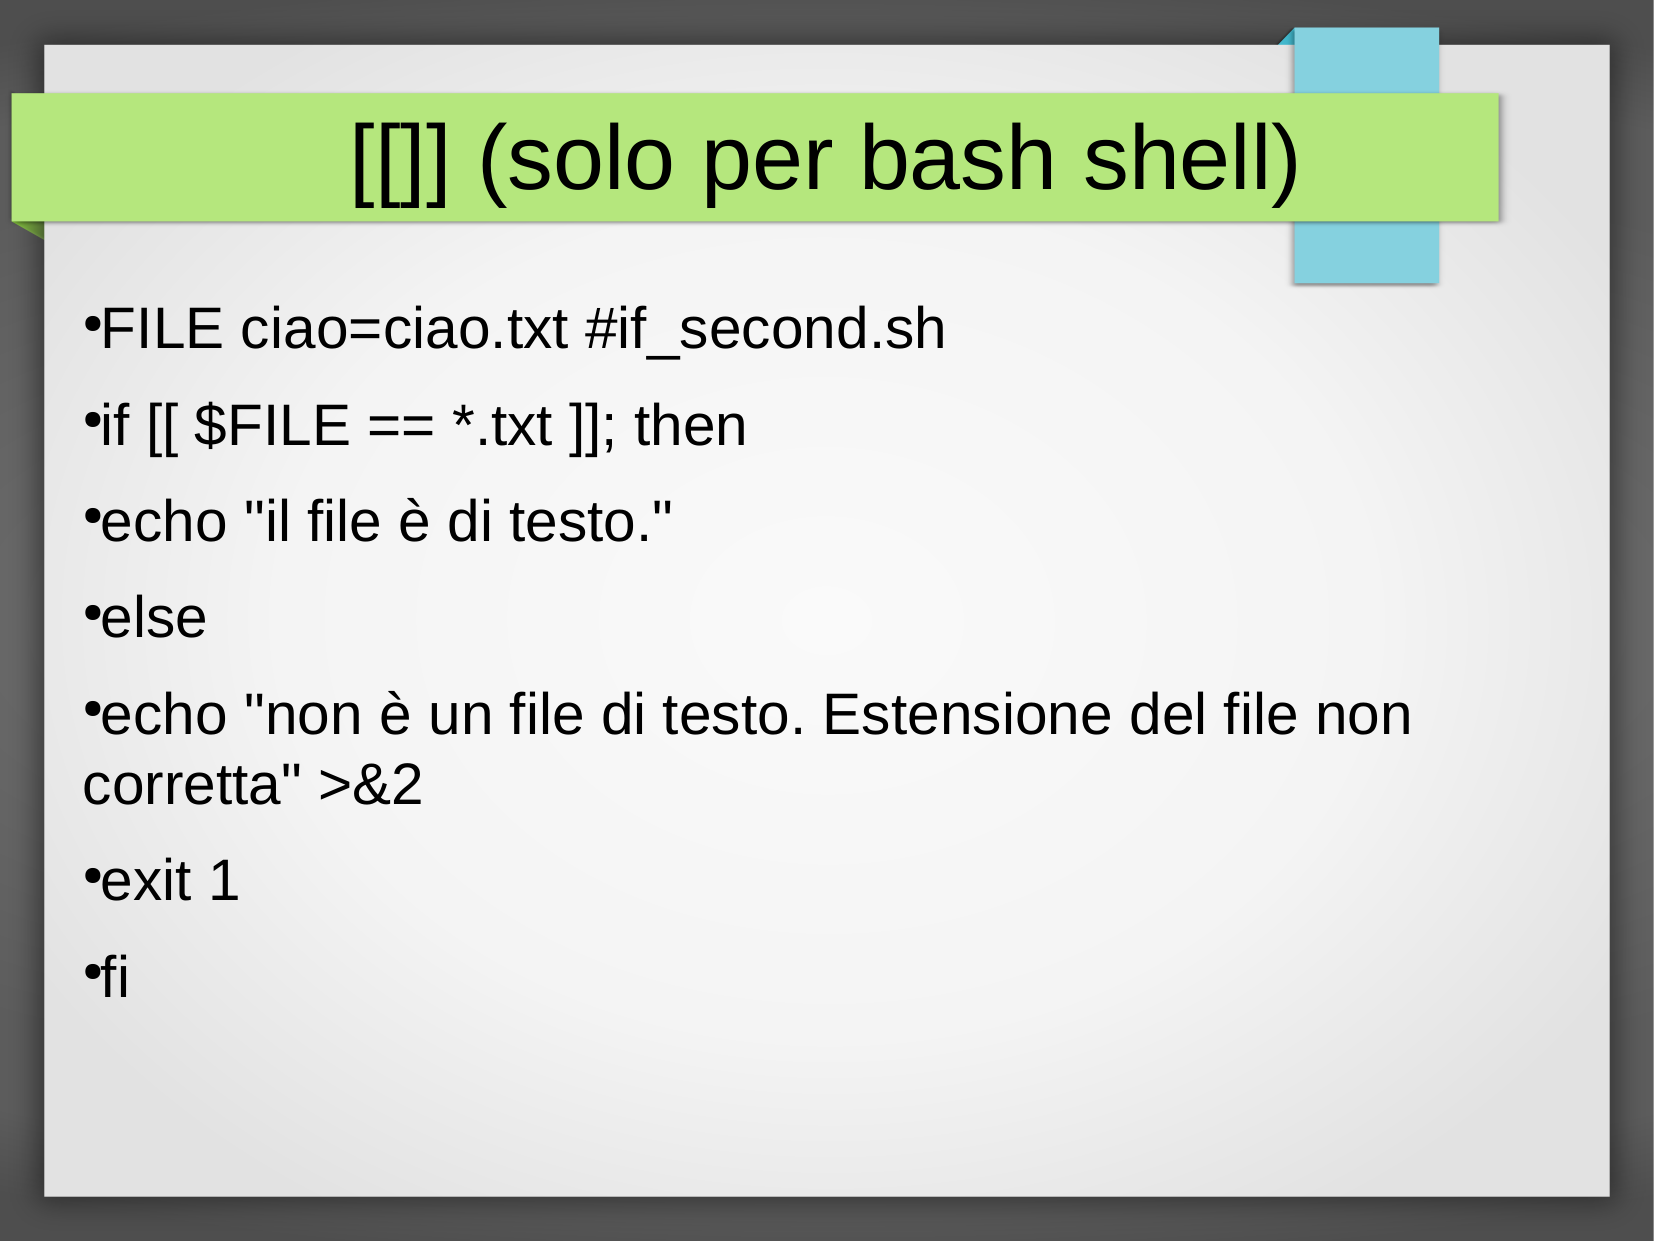

# [[]] (solo per bash shell)
FILE ciao=ciao.txt #if_second.sh
if [[ $FILE == *.txt ]]; then
echo "il file è di testo."
else
echo "non è un file di testo. Estensione del file non corretta" >&2
exit 1
fi